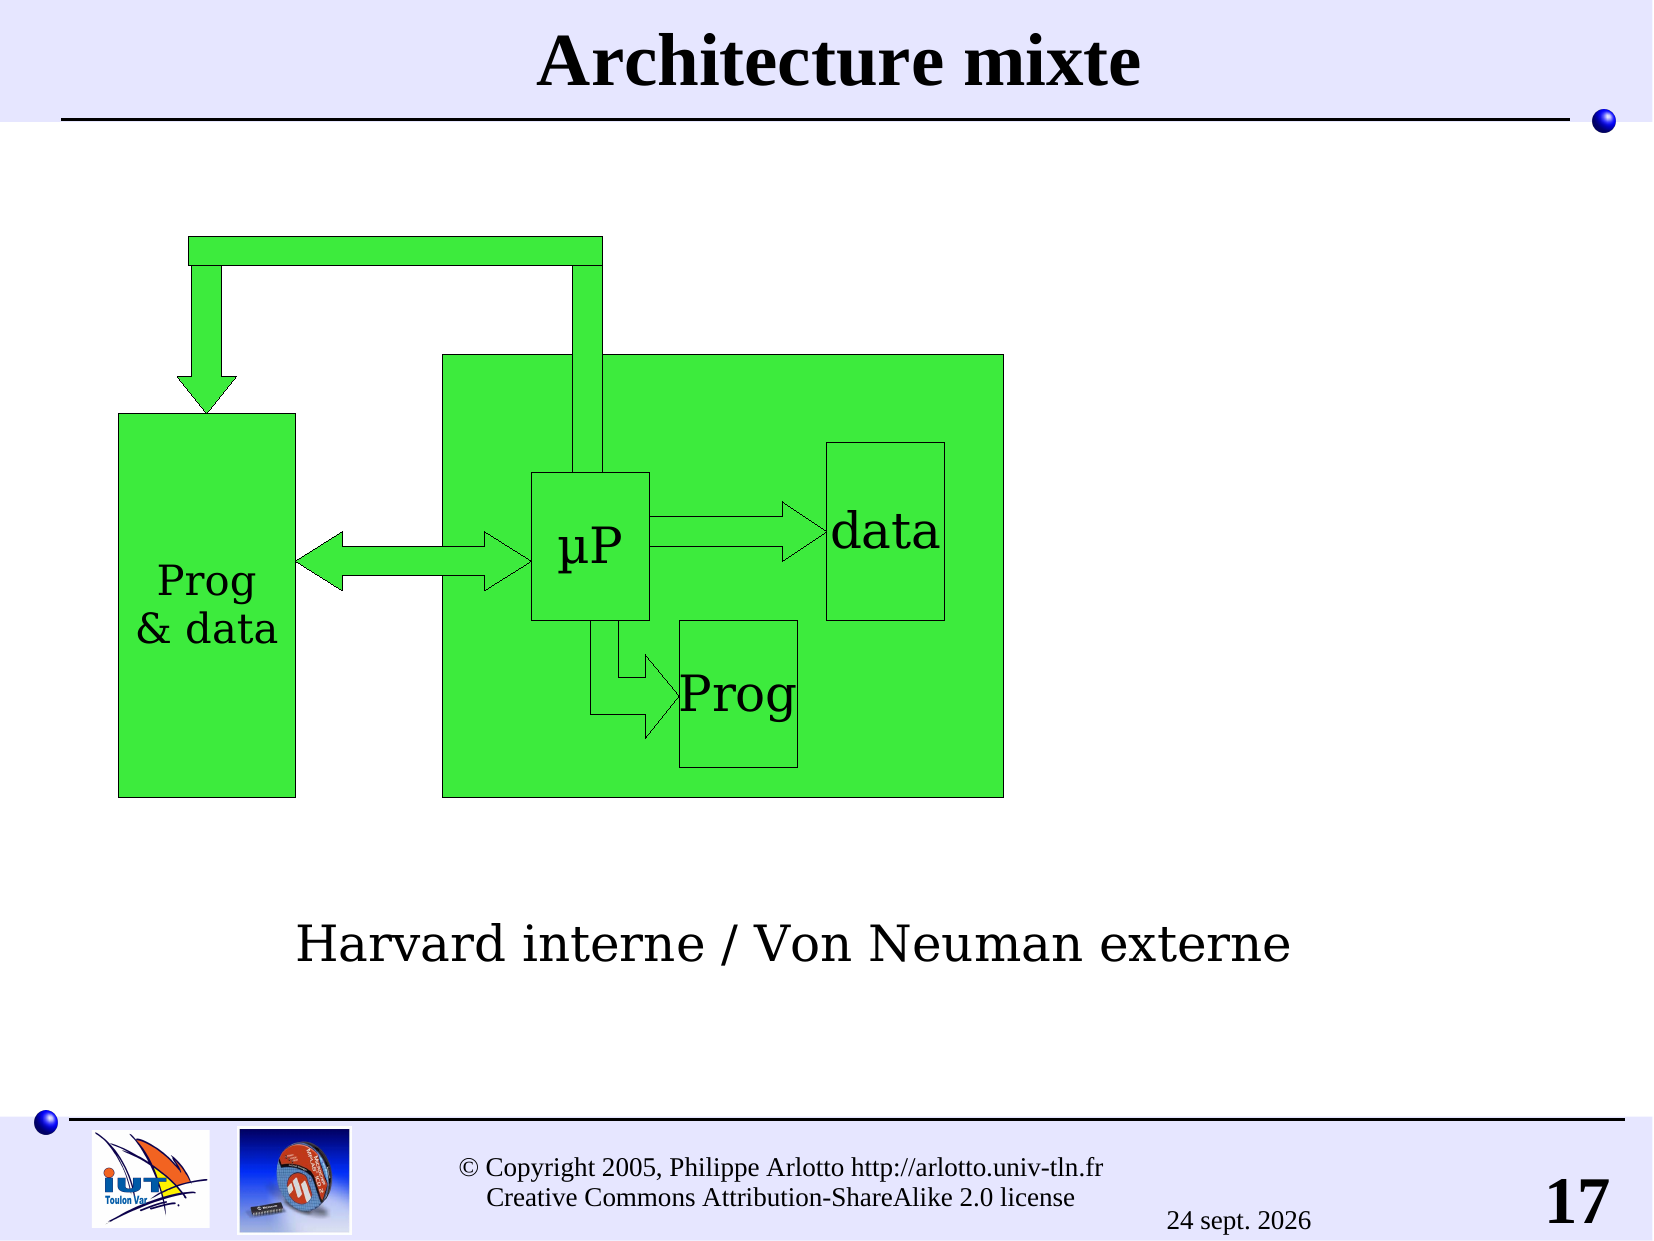

# Architecture mixte
Prog
& data
data
µP
Prog
Harvard interne / Von Neuman externe